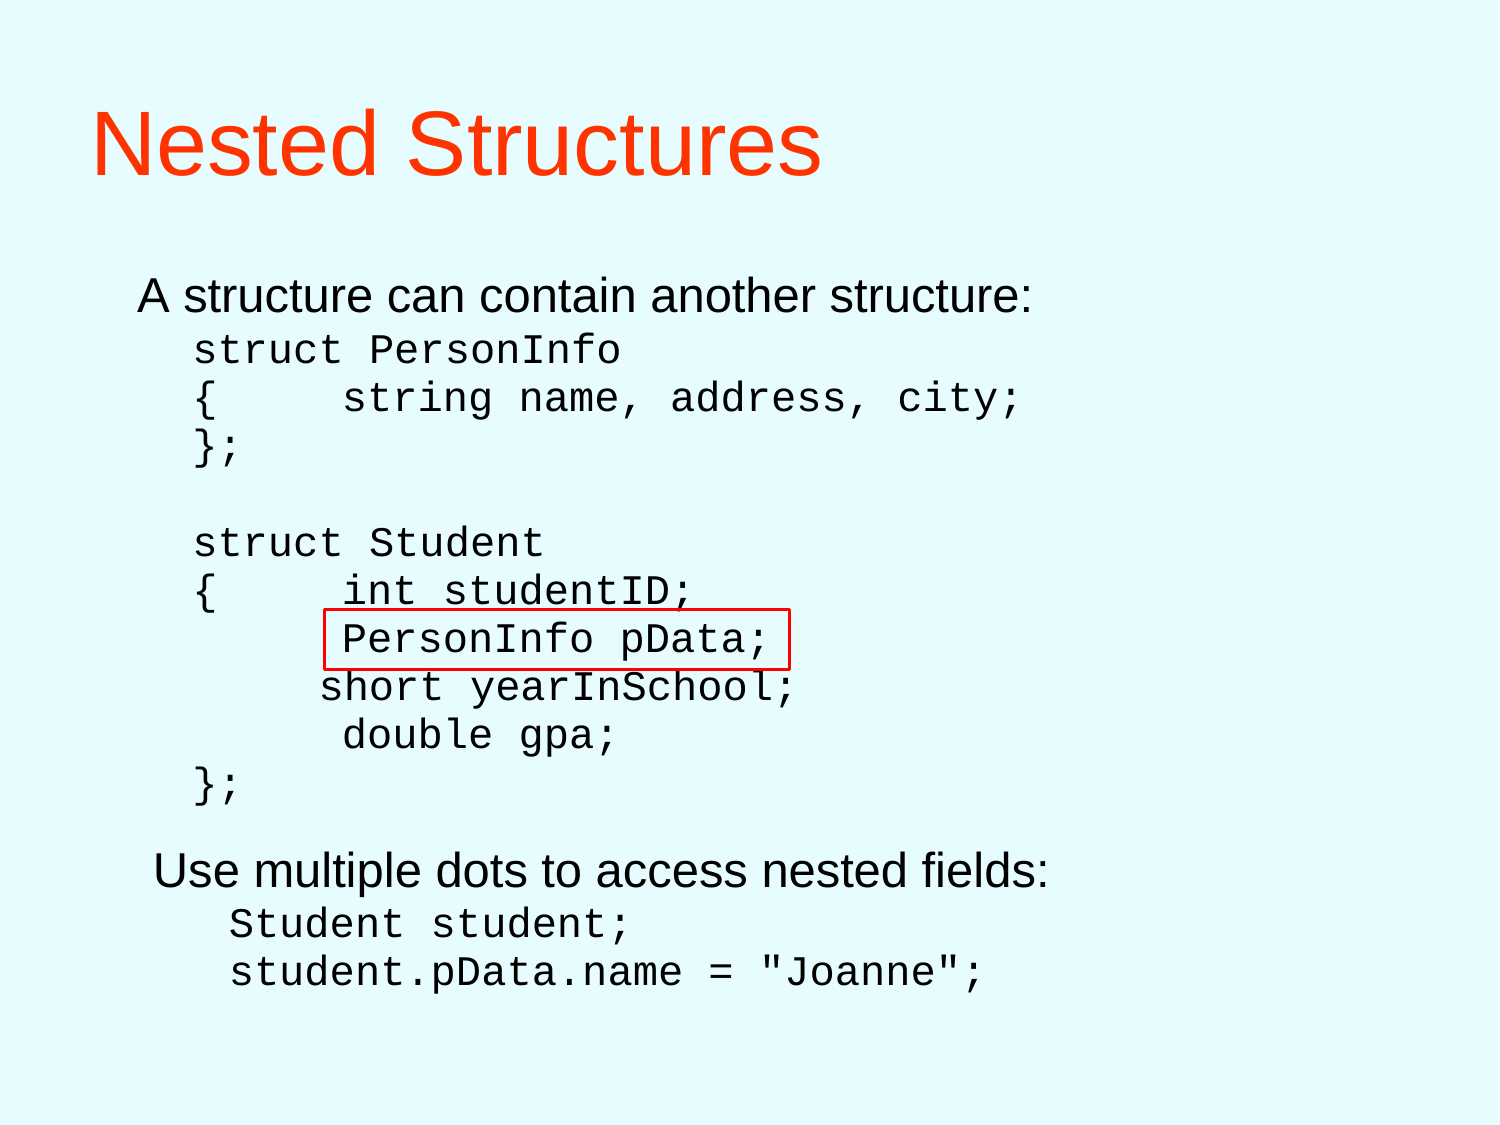

# Nested Structures
	A structure can contain another structure:
	struct PersonInfo
	{ 	string name, address, city;
	};
	struct Student
	{	int studentID;
		 	PersonInfo pData;
			 short yearInSchool;
		 	double gpa;
	};
Use multiple dots to access nested fields:
 Student student;
 student.pData.name = "Joanne";